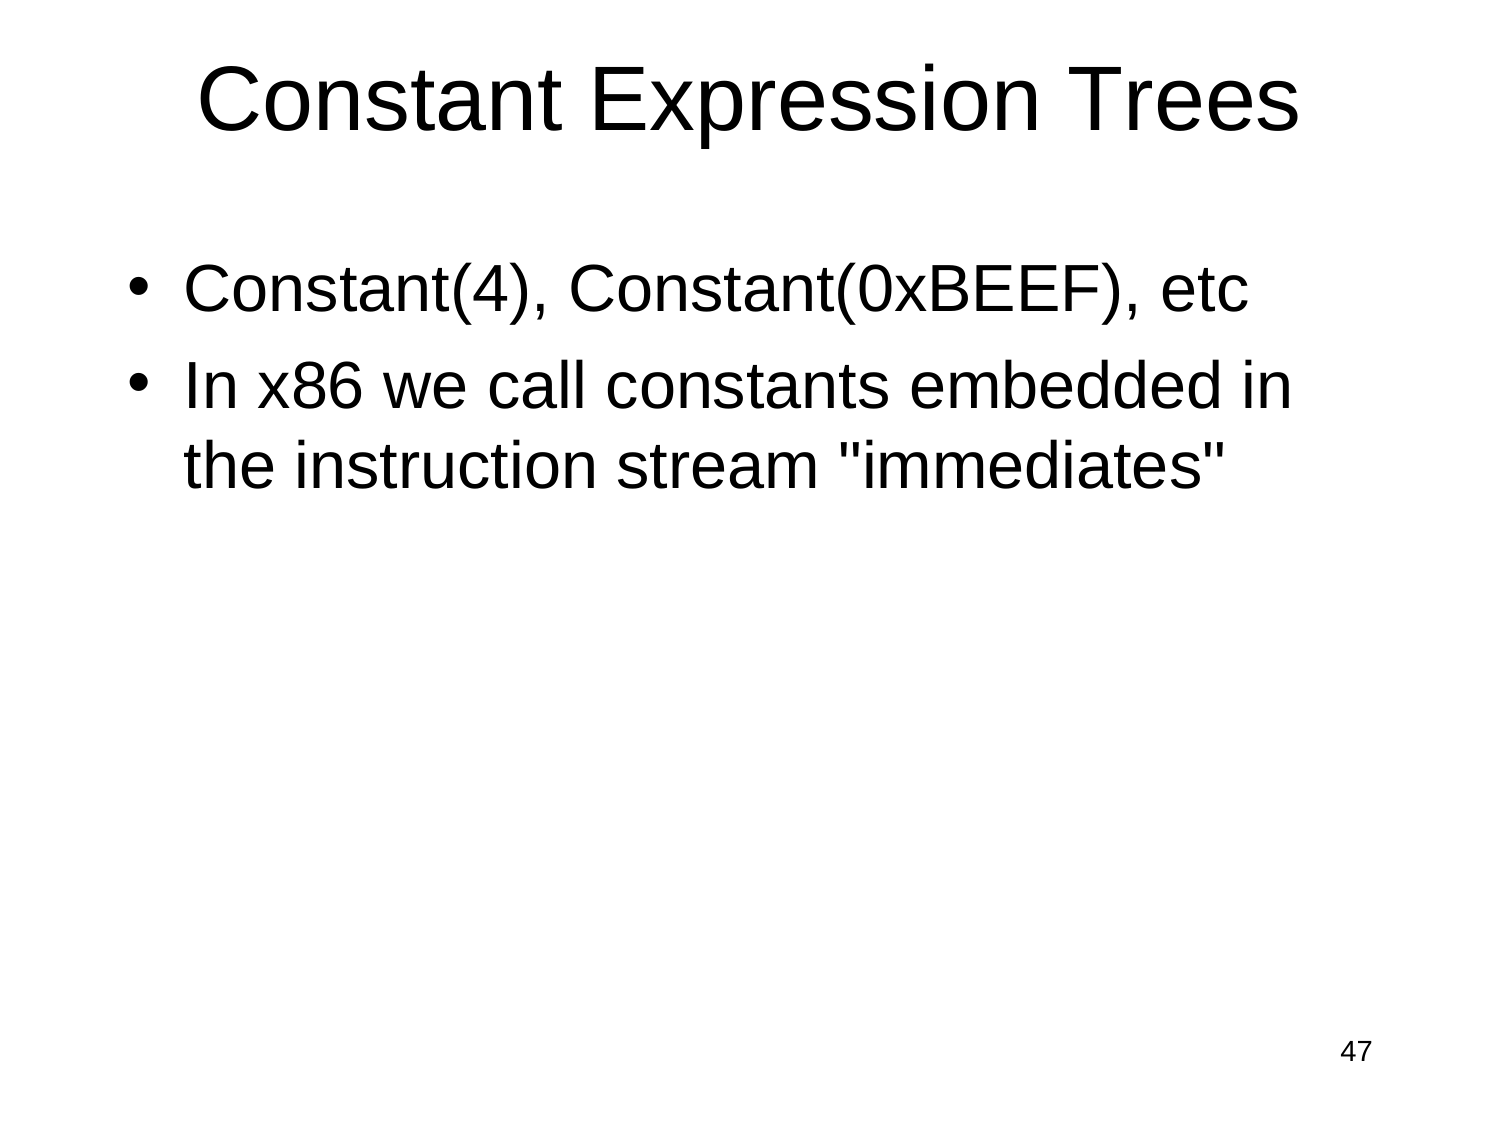

# Constant Expression Trees
Constant(4), Constant(0xBEEF), etc
In x86 we call constants embedded in the instruction stream "immediates"